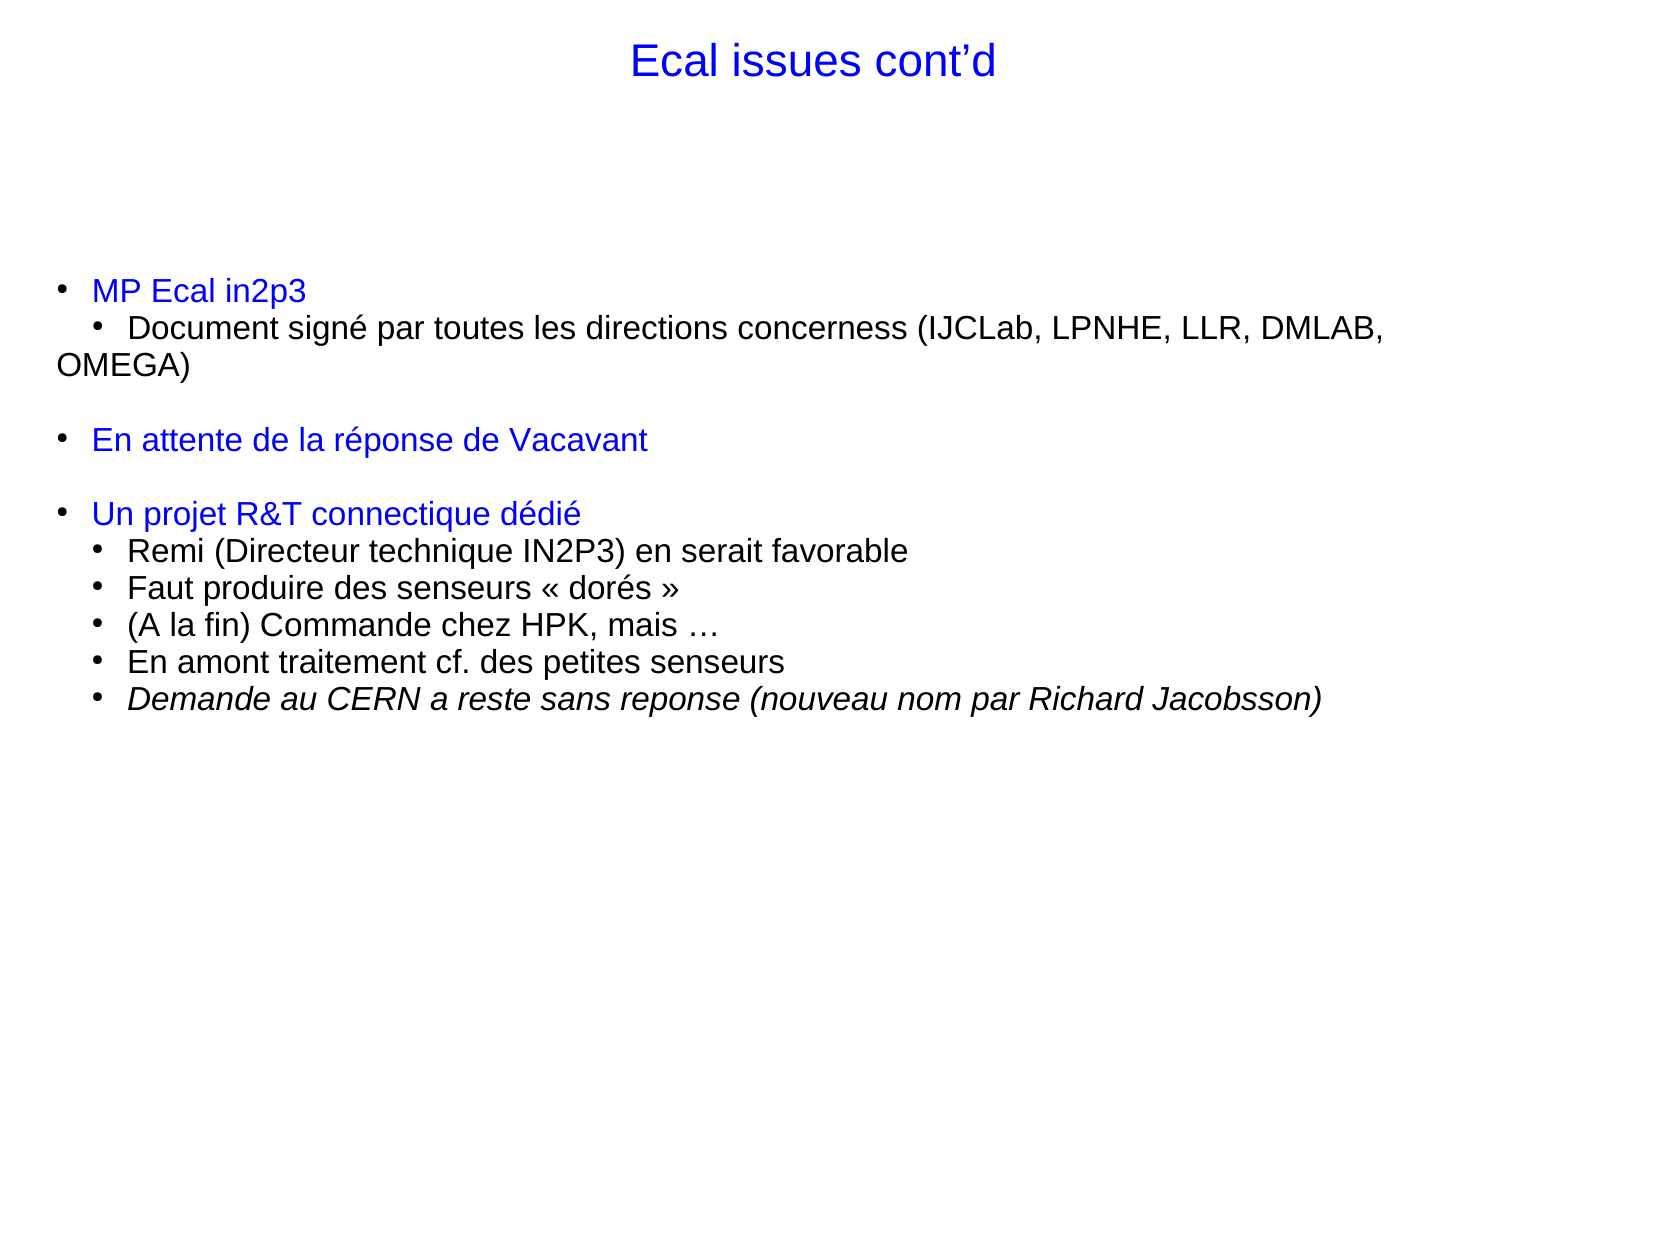

Ecal issues cont’d
MP Ecal in2p3
Document signé par toutes les directions concerness (IJCLab, LPNHE, LLR, DMLAB,
OMEGA)
En attente de la réponse de Vacavant
Un projet R&T connectique dédié
Remi (Directeur technique IN2P3) en serait favorable
Faut produire des senseurs « dorés »
(A la fin) Commande chez HPK, mais …
En amont traitement cf. des petites senseurs
Demande au CERN a reste sans reponse (nouveau nom par Richard Jacobsson)